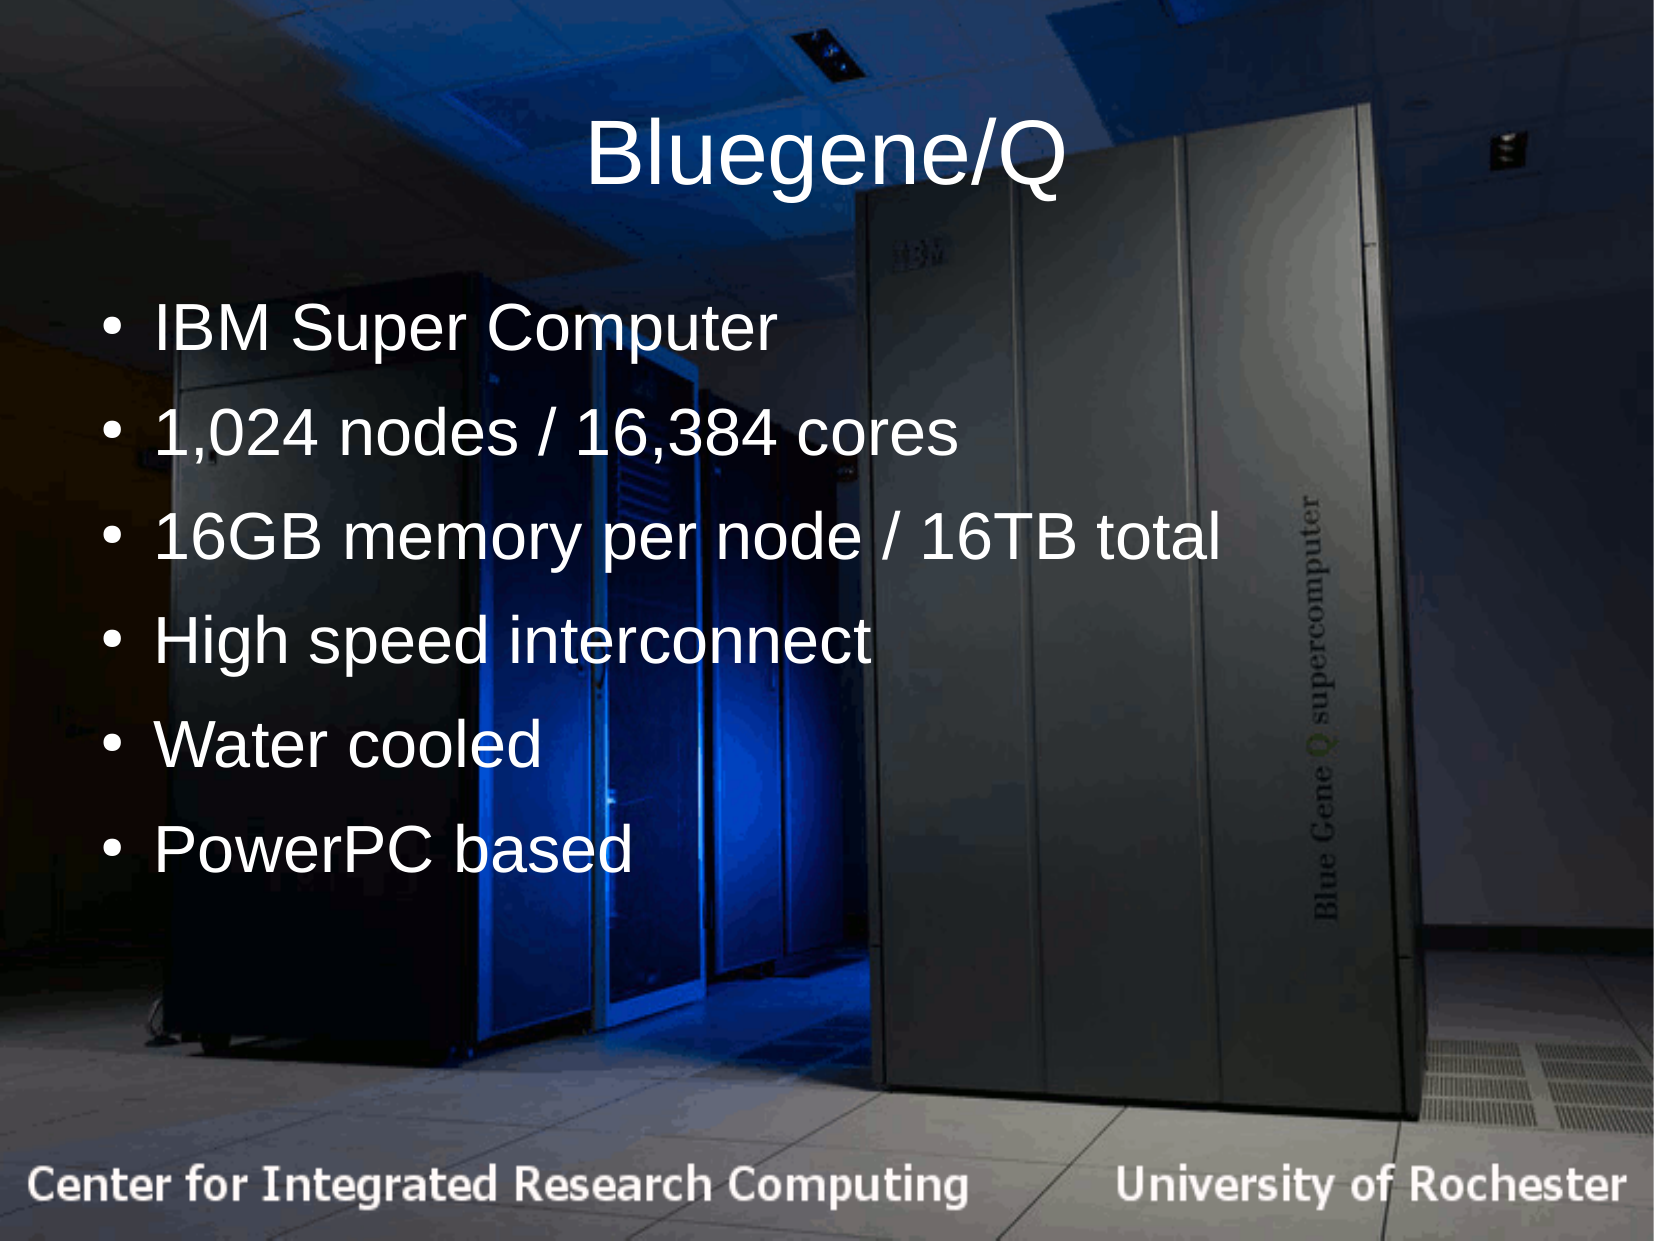

# Bluegene/Q
IBM Super Computer
1,024 nodes / 16,384 cores
16GB memory per node / 16TB total
High speed interconnect
Water cooled
PowerPC based